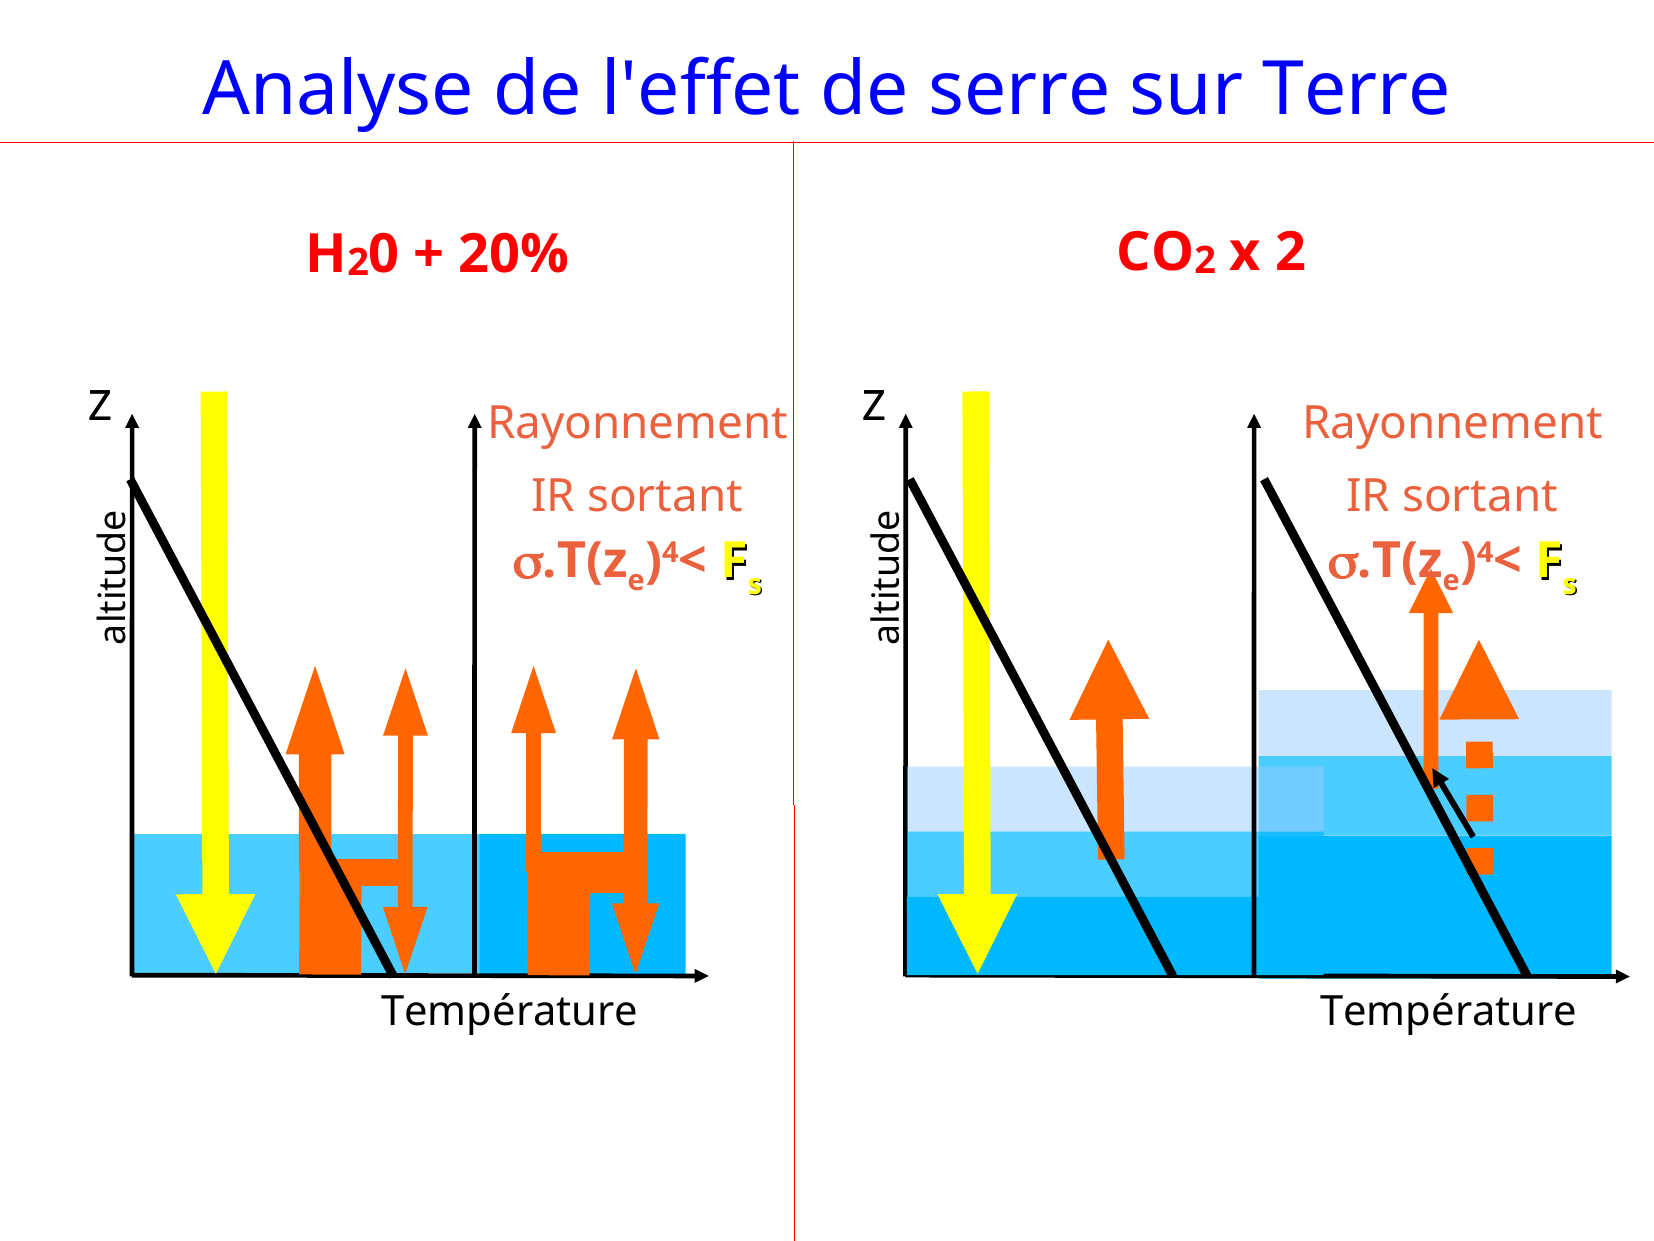

# Analyse de l'effet de serre sur Terre
CO2 x 2
H20 + 20%
Rayonnement IR sortant
.T(ze)4< Fs
Rayonnement IR sortant
.T(ze)4< Fs
Z
Z
Z
Z
altitude
altitude
Température
Température